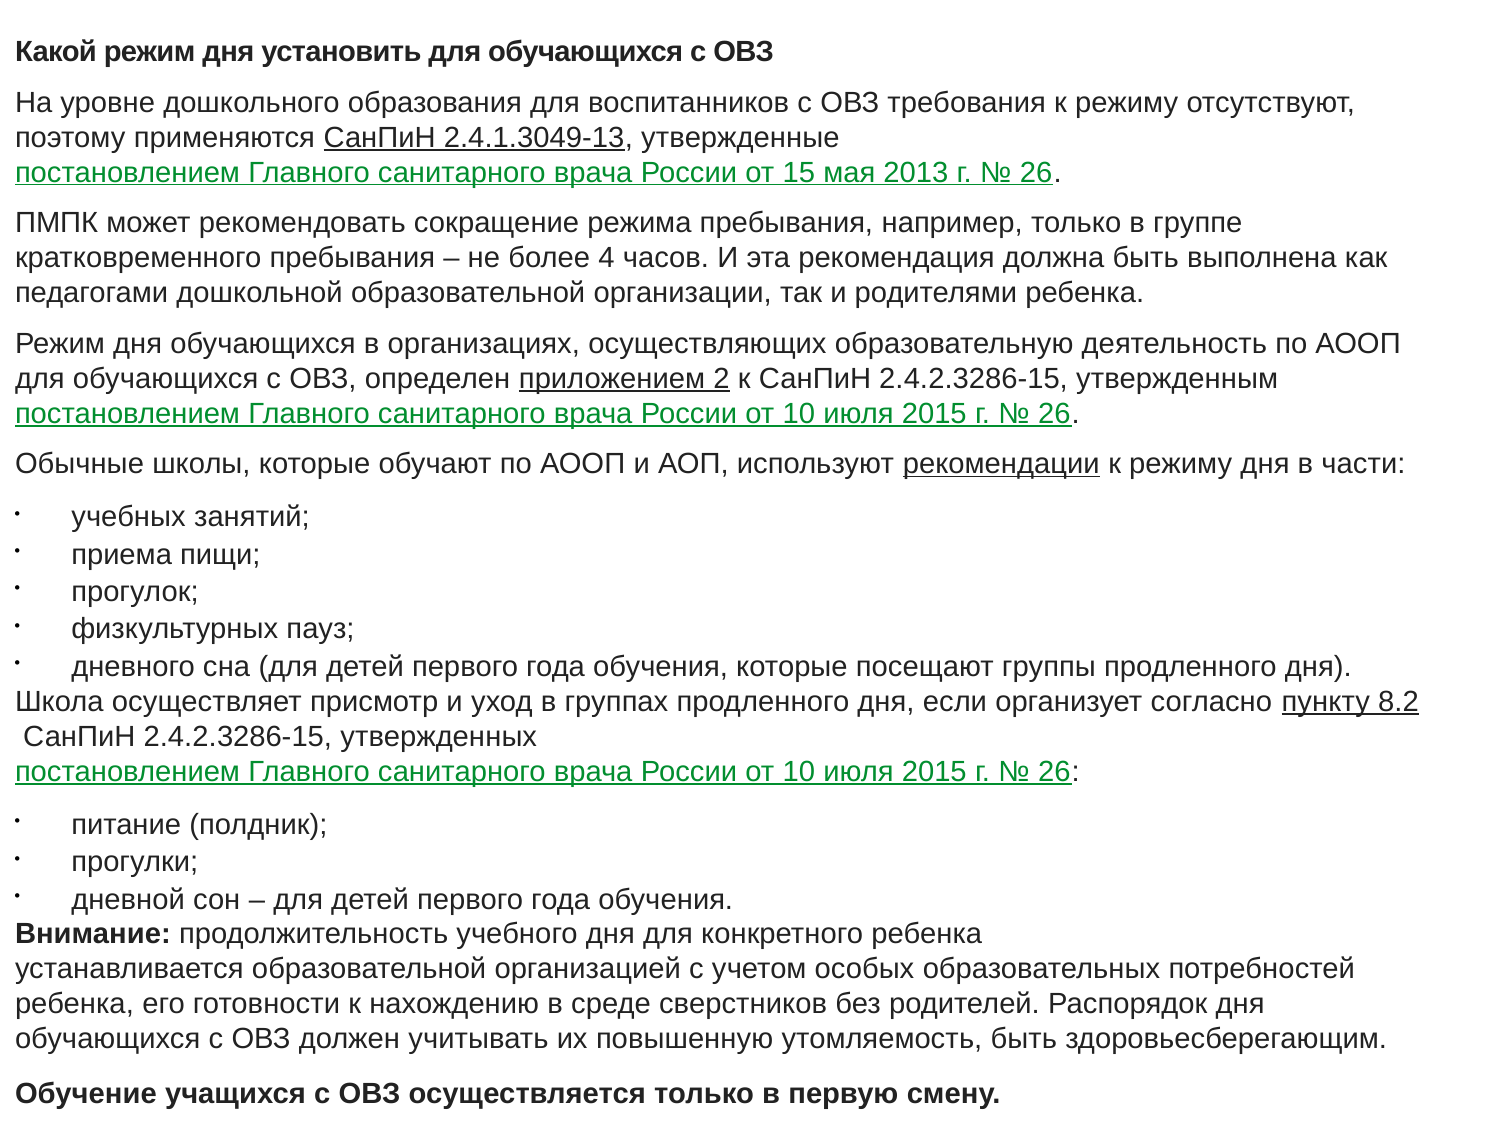

Какой режим дня установить для обучающихся с ОВЗ
На уровне дошкольного образования для воспитанников с ОВЗ требования к режиму отсутствуют, поэтому применяются СанПиН 2.4.1.3049-13, утвержденные постановлением Главного санитарного врача России от 15 мая 2013 г. № 26.
ПМПК может рекомендовать сокращение режима пребывания, например, только в группе кратковременного пребывания – не более 4 часов. И эта рекомендация должна быть выполнена как педагогами дошкольной образовательной организации, так и родителями ребенка.
Режим дня обучающихся в организациях, осуществляющих образовательную деятельность по АООП для обучающихся с ОВЗ, определен приложением 2 к СанПиН 2.4.2.3286-15, утвержденным постановлением Главного санитарного врача России от 10 июля 2015 г. № 26.
Обычные школы, которые обучают по АООП и АОП, используют рекомендации к режиму дня в части:
учебных занятий;
приема пищи;
прогулок;
физкультурных пауз;
дневного сна (для детей первого года обучения, которые посещают группы продленного дня).
Школа осуществляет присмотр и уход в группах продленного дня, если организует согласно пункту 8.2 СанПиН 2.4.2.3286-15, утвержденных постановлением Главного санитарного врача России от 10 июля 2015 г. № 26:
питание (полдник);
прогулки;
дневной сон – для детей первого года обучения.
Внимание: продолжительность учебного дня для конкретного ребенка устанавливается образовательной организацией с учетом особых образовательных потребностей ребенка, его готовности к нахождению в среде сверстников без родителей. Распорядок дня обучающихся с ОВЗ должен учитывать их повышенную утомляемость, быть здоровьесберегающим.
Обучение учащихся с ОВЗ осуществляется только в первую смену.